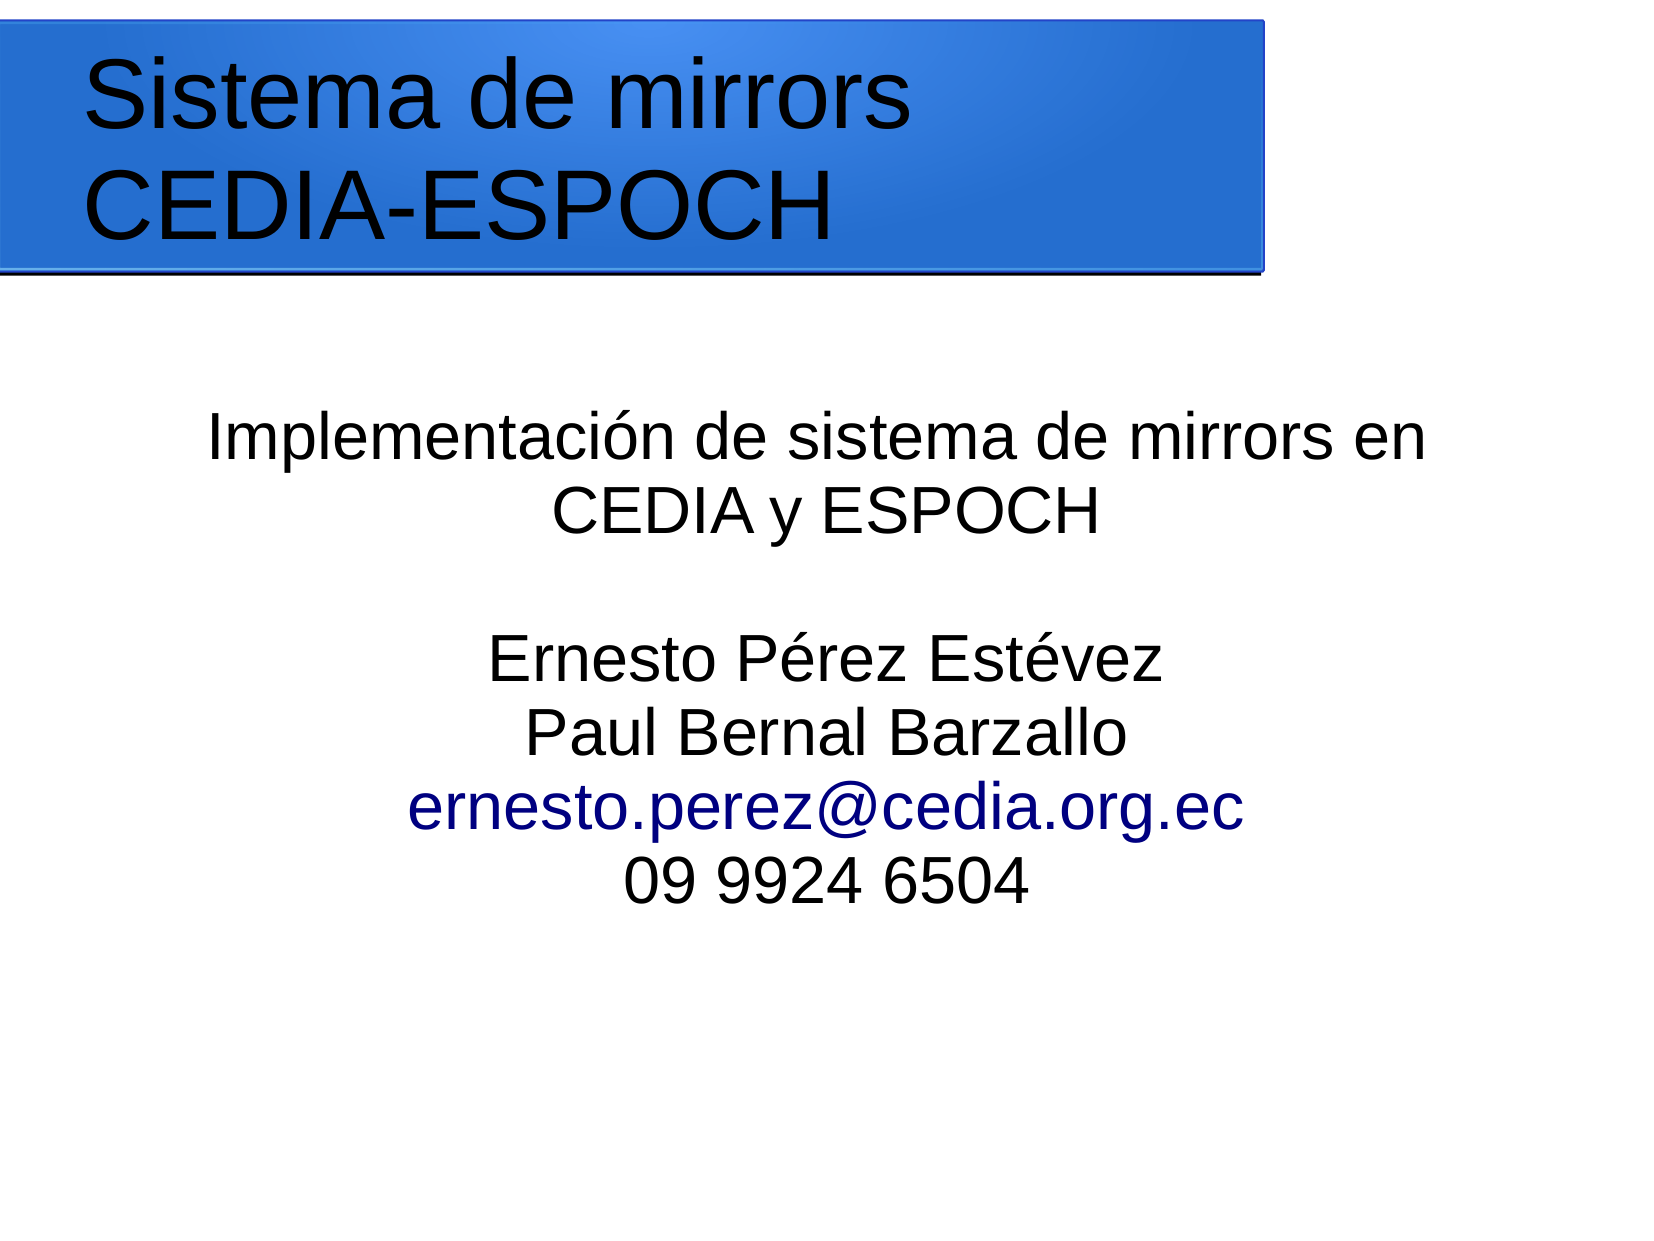

# Sistema de mirrors CEDIA-ESPOCH
Implementación de sistema de mirrors en
CEDIA y ESPOCH
Ernesto Pérez Estévez
Paul Bernal Barzallo
ernesto.perez@cedia.org.ec
09 9924 6504